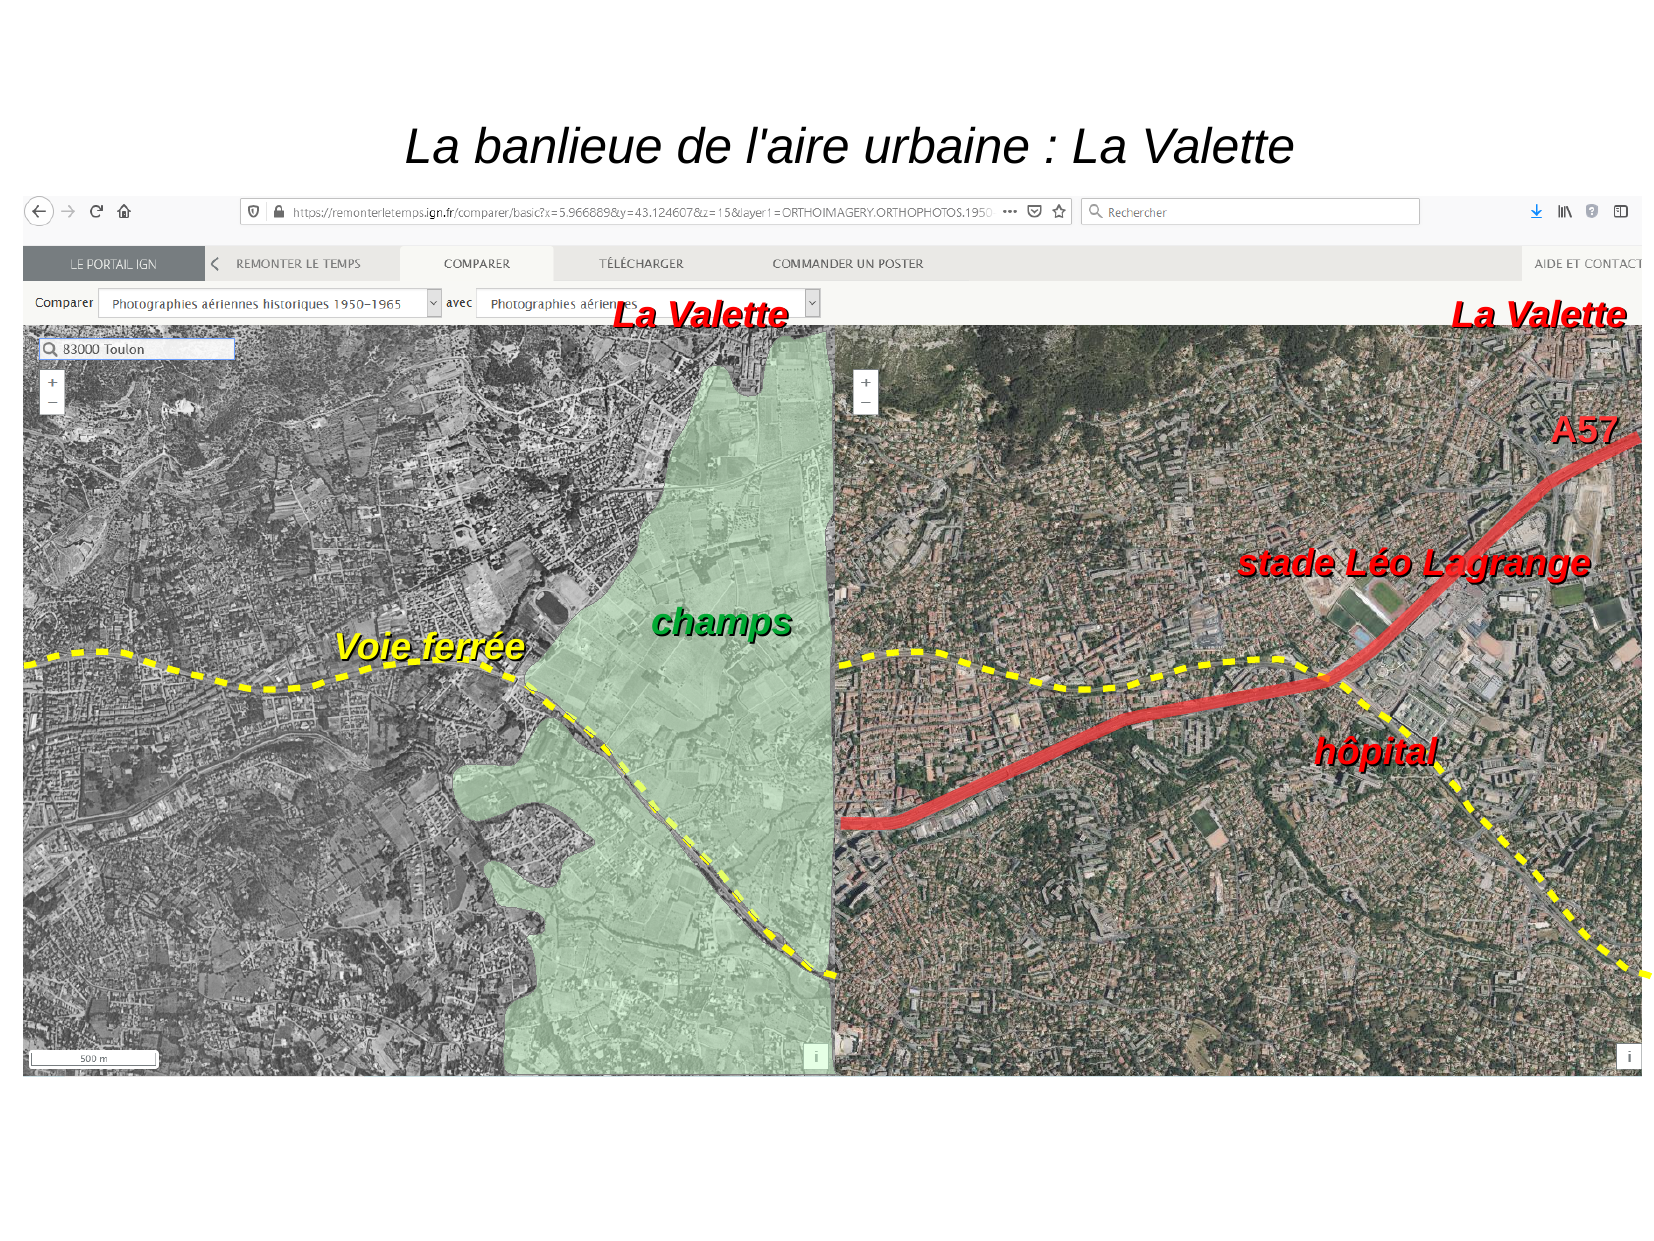

La banlieue de l'aire urbaine : La Valette
La Valette
La Valette
A57
stade Léo Lagrange
champs
Voie ferrée
hôpital